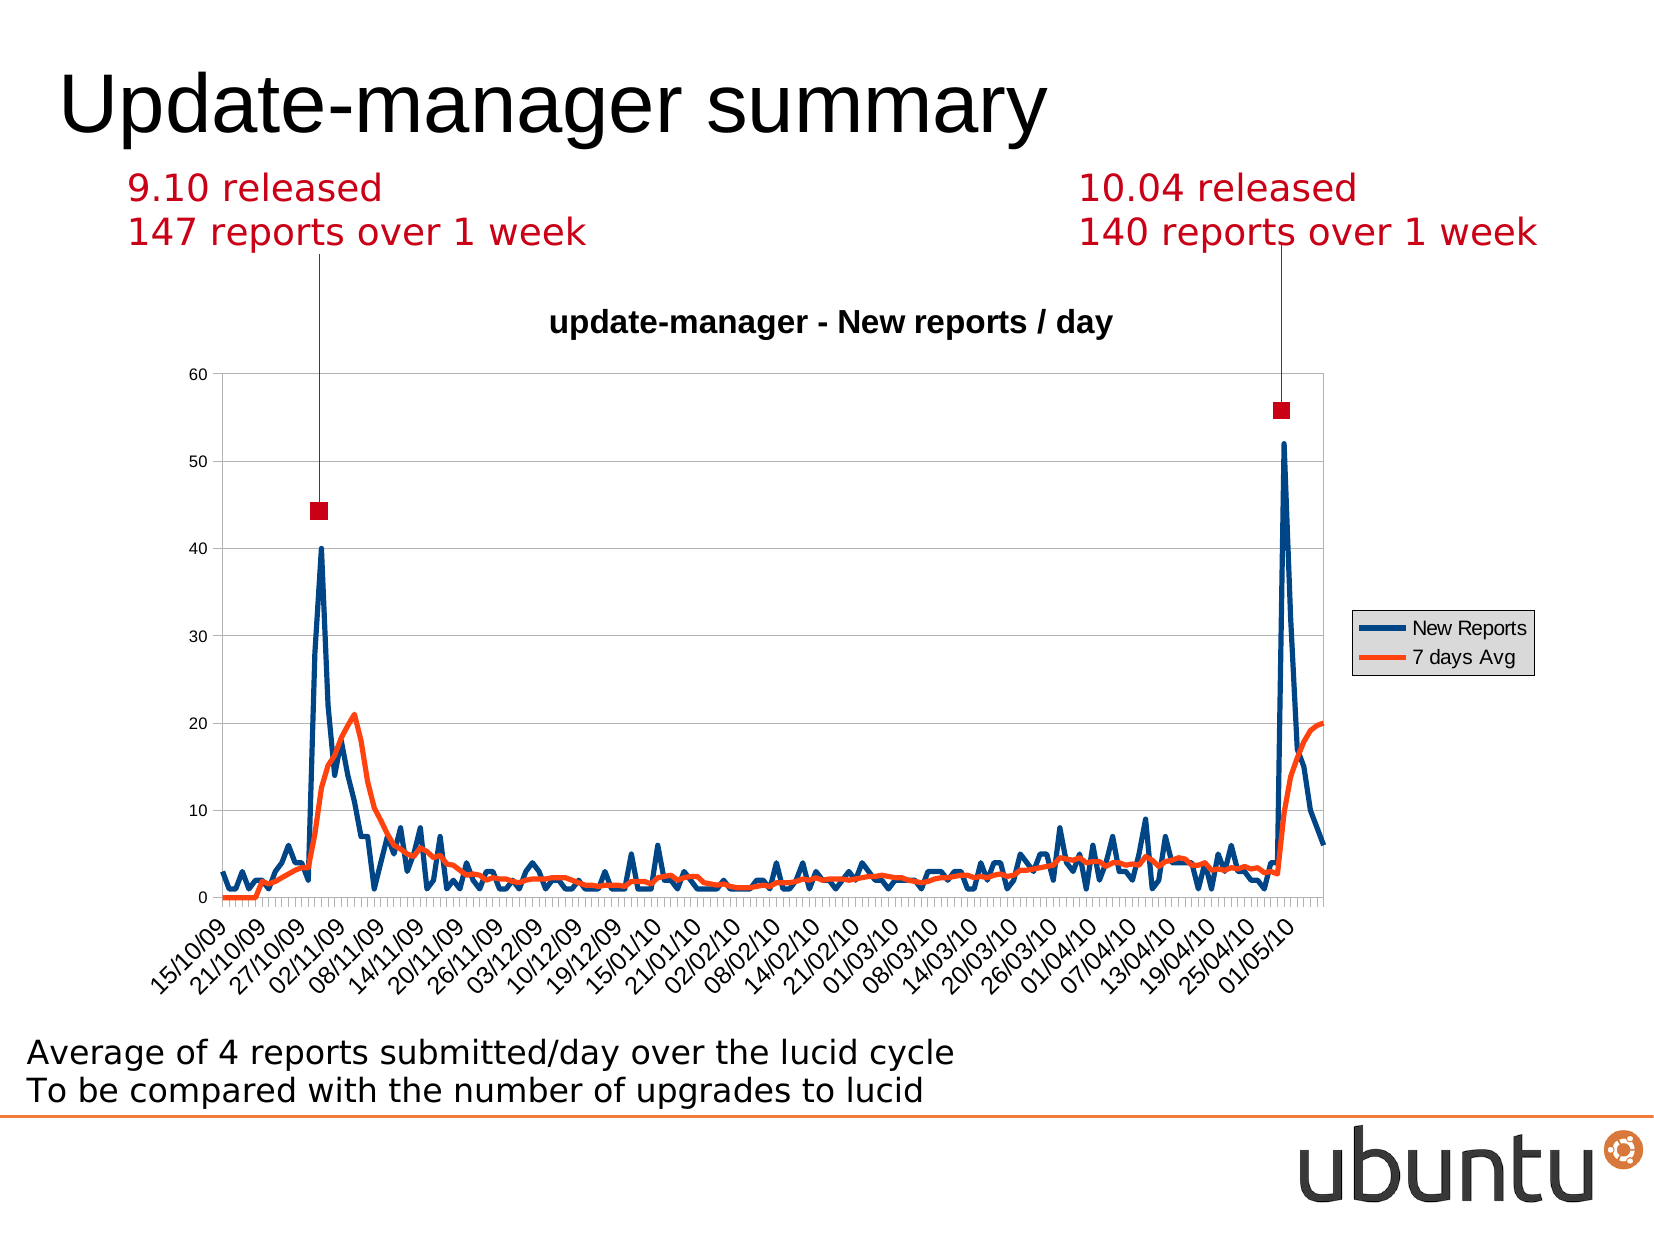

# Update-manager summary
9.10 released
147 reports over 1 week
10.04 released
140 reports over 1 week
### Chart: update-manager - New reports / day
| Category | New Reports | 7 days Avg |
|---|---|---|
| 15/10/09 | 3.0 | 0.0 |
| 16/10/09 | 1.0 | 0.0 |
| 17/10/09 | 1.0 | 0.0 |
| 18/10/09 | 3.0 | 0.0 |
| 19/10/09 | 1.0 | 0.0 |
| 20/10/09 | 2.0 | 0.0 |
| 21/10/09 | 2.0 | 1.85714285714286 |
| 22/10/09 | 1.0 | 1.57142857142857 |
| 23/10/09 | 3.0 | 1.85714285714286 |
| 24/10/09 | 4.0 | 2.28571428571429 |
| 25/10/09 | 6.0 | 2.71428571428571 |
| 26/10/09 | 4.0 | 3.14285714285714 |
| 27/10/09 | 4.0 | 3.42857142857143 |
| 28/10/09 | 2.0 | 3.42857142857143 |
| 29/10/09 | 28.0 | 7.28571428571429 |
| 30/10/09 | 40.0 | 12.5714285714286 |
| 31/10/09 | 22.0 | 15.1428571428571 |
| 01/11/09 | 14.0 | 16.2857142857143 |
| 02/11/09 | 18.0 | 18.2857142857143 |
| 03/11/09 | 14.0 | 19.7142857142857 |
| 04/11/09 | 11.0 | 21.0 |
| 05/11/09 | 7.0 | 18.0 |
| 06/11/09 | 7.0 | 13.2857142857143 |
| 07/11/09 | 1.0 | 10.2857142857143 |
| 08/11/09 | 4.0 | 8.85714285714286 |
| 09/11/09 | 7.0 | 7.28571428571429 |
| 10/11/09 | 5.0 | 6.0 |
| 11/11/09 | 8.0 | 5.57142857142857 |
| 12/11/09 | 3.0 | 5.0 |
| 13/11/09 | 5.0 | 4.71428571428571 |
| 14/11/09 | 8.0 | 5.71428571428571 |
| 15/11/09 | 1.0 | 5.28571428571429 |
| 16/11/09 | 2.0 | 4.57142857142857 |
| 17/11/09 | 7.0 | 4.85714285714286 |
| 18/11/09 | 1.0 | 3.85714285714286 |
| 19/11/09 | 2.0 | 3.71428571428571 |
| 20/11/09 | 1.0 | 3.14285714285714 |
| 21/11/09 | 4.0 | 2.57142857142857 |
| 22/11/09 | 2.0 | 2.71428571428571 |
| 23/11/09 | 1.0 | 2.57142857142857 |
| 24/11/09 | 3.0 | 2.0 |
| 25/11/09 | 3.0 | 2.28571428571429 |
| 26/11/09 | 1.0 | 2.14285714285714 |
| 27/11/09 | 1.0 | 2.14285714285714 |
| 28/11/09 | 2.0 | 1.85714285714286 |
| 30/11/09 | 1.0 | 1.71428571428571 |
| 01/12/09 | 3.0 | 2.0 |
| 02/12/09 | 4.0 | 2.14285714285714 |
| 03/12/09 | 3.0 | 2.14285714285714 |
| 04/12/09 | 1.0 | 2.14285714285714 |
| 05/12/09 | 2.0 | 2.28571428571429 |
| 07/12/09 | 2.0 | 2.28571428571429 |
| 08/12/09 | 1.0 | 2.28571428571429 |
| 09/12/09 | 1.0 | 2.0 |
| 10/12/09 | 2.0 | 1.71428571428571 |
| 11/12/09 | 1.0 | 1.42857142857143 |
| 12/12/09 | 1.0 | 1.42857142857143 |
| 14/12/09 | 1.0 | 1.28571428571429 |
| 15/12/09 | 3.0 | 1.42857142857143 |
| 17/12/09 | 1.0 | 1.42857142857143 |
| 19/12/09 | 1.0 | 1.42857142857143 |
| 06/01/10 | 1.0 | 1.28571428571429 |
| 07/01/10 | 5.0 | 1.85714285714286 |
| 09/01/10 | 1.0 | 1.85714285714286 |
| 11/01/10 | 1.0 | 1.85714285714286 |
| 12/01/10 | 1.0 | 1.57142857142857 |
| 15/01/10 | 6.0 | 2.28571428571429 |
| 16/01/10 | 2.0 | 2.42857142857143 |
| 17/01/10 | 2.0 | 2.57142857142857 |
| 18/01/10 | 1.0 | 2.0 |
| 19/01/10 | 3.0 | 2.28571428571429 |
| 20/01/10 | 2.0 | 2.42857142857143 |
| 21/01/10 | 1.0 | 2.42857142857143 |
| 23/01/10 | 1.0 | 1.71428571428571 |
| 24/01/10 | 1.0 | 1.57142857142857 |
| 25/01/10 | 1.0 | 1.42857142857143 |
| 26/01/10 | 2.0 | 1.57142857142857 |
| 01/02/10 | 1.0 | 1.28571428571429 |
| 02/02/10 | 1.0 | 1.14285714285714 |
| 03/02/10 | 1.0 | 1.14285714285714 |
| 04/02/10 | 1.0 | 1.14285714285714 |
| 05/02/10 | 2.0 | 1.28571428571429 |
| 06/02/10 | 2.0 | 1.42857142857143 |
| 07/02/10 | 1.0 | 1.28571428571429 |
| 08/02/10 | 4.0 | 1.71428571428571 |
| 09/02/10 | 1.0 | 1.71428571428571 |
| 10/02/10 | 1.0 | 1.71428571428571 |
| 11/02/10 | 2.0 | 1.85714285714286 |
| 12/02/10 | 4.0 | 2.14285714285714 |
| 13/02/10 | 1.0 | 2.0 |
| 14/02/10 | 3.0 | 2.28571428571429 |
| 15/02/10 | 2.0 | 2.0 |
| 16/02/10 | 2.0 | 2.14285714285714 |
| 17/02/10 | 1.0 | 2.14285714285714 |
| 18/02/10 | 2.0 | 2.14285714285714 |
| 19/02/10 | 3.0 | 2.0 |
| 21/02/10 | 2.0 | 2.14285714285714 |
| 22/02/10 | 4.0 | 2.28571428571429 |
| 24/02/10 | 3.0 | 2.42857142857143 |
| 25/02/10 | 2.0 | 2.42857142857143 |
| 26/02/10 | 2.0 | 2.57142857142857 |
| 27/02/10 | 1.0 | 2.42857142857143 |
| 01/03/10 | 2.0 | 2.28571428571429 |
| 02/03/10 | 2.0 | 2.28571428571429 |
| 03/03/10 | 2.0 | 2.0 |
| 05/03/10 | 2.0 | 1.85714285714286 |
| 06/03/10 | 1.0 | 1.71428571428571 |
| 07/03/10 | 3.0 | 1.85714285714286 |
| 08/03/10 | 3.0 | 2.14285714285714 |
| 09/03/10 | 3.0 | 2.28571428571429 |
| 10/03/10 | 2.0 | 2.28571428571429 |
| 11/03/10 | 3.0 | 2.42857142857143 |
| 12/03/10 | 3.0 | 2.57142857142857 |
| 13/03/10 | 1.0 | 2.57142857142857 |
| 14/03/10 | 1.0 | 2.28571428571429 |
| 15/03/10 | 4.0 | 2.42857142857143 |
| 16/03/10 | 2.0 | 2.28571428571429 |
| 17/03/10 | 4.0 | 2.57142857142857 |
| 18/03/10 | 4.0 | 2.71428571428571 |
| 19/03/10 | 1.0 | 2.42857142857143 |
| 20/03/10 | 2.0 | 2.57142857142857 |
| 21/03/10 | 5.0 | 3.14285714285714 |
| 22/03/10 | 4.0 | 3.14285714285714 |
| 23/03/10 | 3.0 | 3.28571428571429 |
| 24/03/10 | 5.0 | 3.42857142857143 |
| 25/03/10 | 5.0 | 3.57142857142857 |
| 26/03/10 | 2.0 | 3.71428571428571 |
| 27/03/10 | 8.0 | 4.57142857142857 |
| 28/03/10 | 4.0 | 4.42857142857143 |
| 29/03/10 | 3.0 | 4.28571428571429 |
| 30/03/10 | 5.0 | 4.57142857142857 |
| 31/03/10 | 1.0 | 4.0 |
| 01/04/10 | 6.0 | 4.14285714285714 |
| 02/04/10 | 2.0 | 4.14285714285714 |
| 03/04/10 | 4.0 | 3.57142857142857 |
| 04/04/10 | 7.0 | 4.0 |
| 05/04/10 | 3.0 | 4.0 |
| 06/04/10 | 3.0 | 3.71428571428571 |
| 07/04/10 | 2.0 | 3.85714285714286 |
| 08/04/10 | 5.0 | 3.71428571428571 |
| 09/04/10 | 9.0 | 4.71428571428571 |
| 10/04/10 | 1.0 | 4.28571428571429 |
| 11/04/10 | 2.0 | 3.57142857142857 |
| 12/04/10 | 7.0 | 4.14285714285714 |
| 13/04/10 | 4.0 | 4.28571428571429 |
| 14/04/10 | 4.0 | 4.57142857142857 |
| 15/04/10 | 4.0 | 4.42857142857143 |
| 16/04/10 | 4.0 | 3.71428571428571 |
| 17/04/10 | 1.0 | 3.71428571428571 |
| 18/04/10 | 4.0 | 4.0 |
| 19/04/10 | 1.0 | 3.14285714285714 |
| 20/04/10 | 5.0 | 3.28571428571429 |
| 21/04/10 | 3.0 | 3.14285714285714 |
| 22/04/10 | 6.0 | 3.42857142857143 |
| 23/04/10 | 3.0 | 3.28571428571429 |
| 24/04/10 | 3.0 | 3.57142857142857 |
| 25/04/10 | 2.0 | 3.28571428571429 |
| 26/04/10 | 2.0 | 3.42857142857143 |
| 27/04/10 | 1.0 | 2.85714285714286 |
| 28/04/10 | 4.0 | 3.0 |
| 29/04/10 | 4.0 | 2.71428571428571 |
| 30/04/10 | 52.0 | 9.71428571428571 |
| 01/05/10 | 32.0 | 13.8571428571429 |
| 02/05/10 | 17.0 | 16.0 |
| 03/05/10 | 15.0 | 17.8571428571429 |
| 04/05/10 | 10.0 | 19.1428571428571 |
| 05/05/10 | 8.0 | 19.7142857142857 |
| 06/05/10 | 6.0 | 20.0 |Average of 4 reports submitted/day over the lucid cycle
To be compared with the number of upgrades to lucid